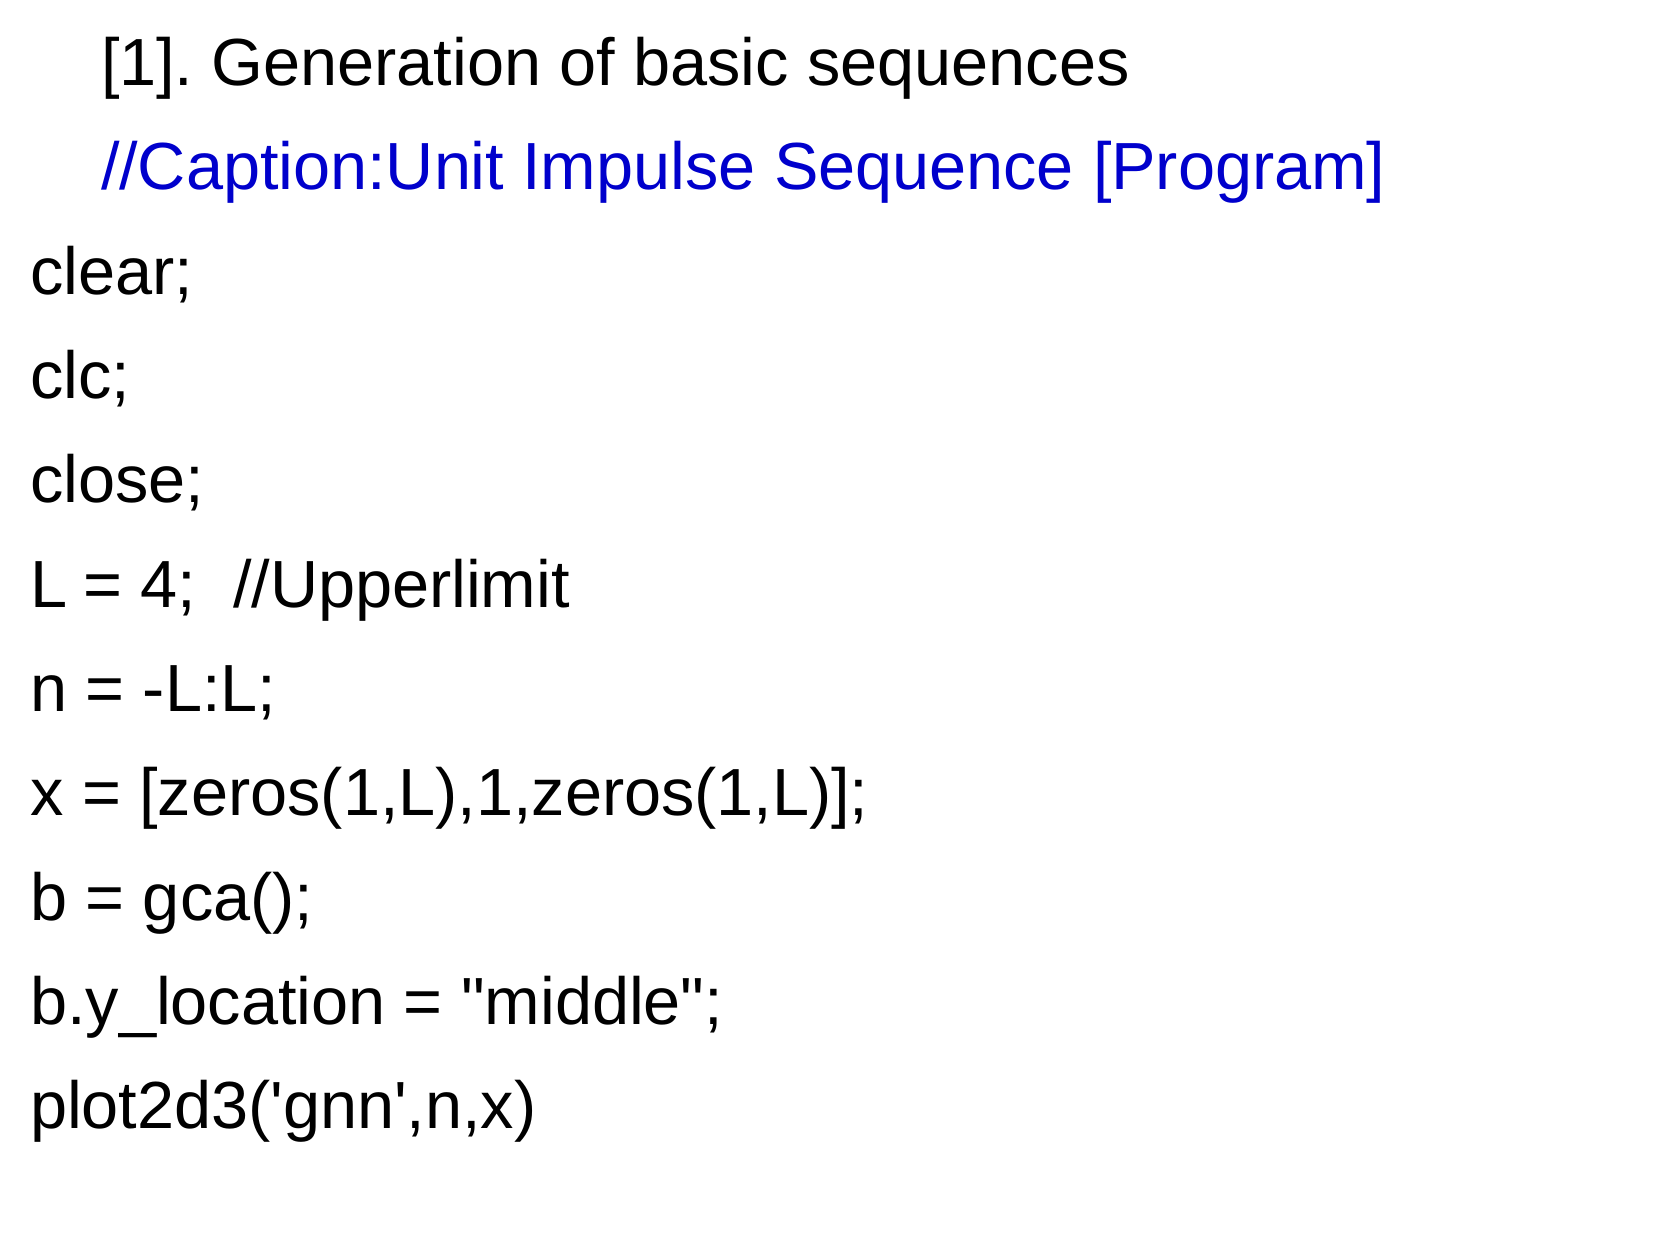

# [1]. Generation of basic sequences
//Caption:Unit Impulse Sequence [Program]
clear;
clc;
close;
L = 4; //Upperlimit
n = -L:L;
x = [zeros(1,L),1,zeros(1,L)];
b = gca();
b.y_location = "middle";
plot2d3('gnn',n,x)